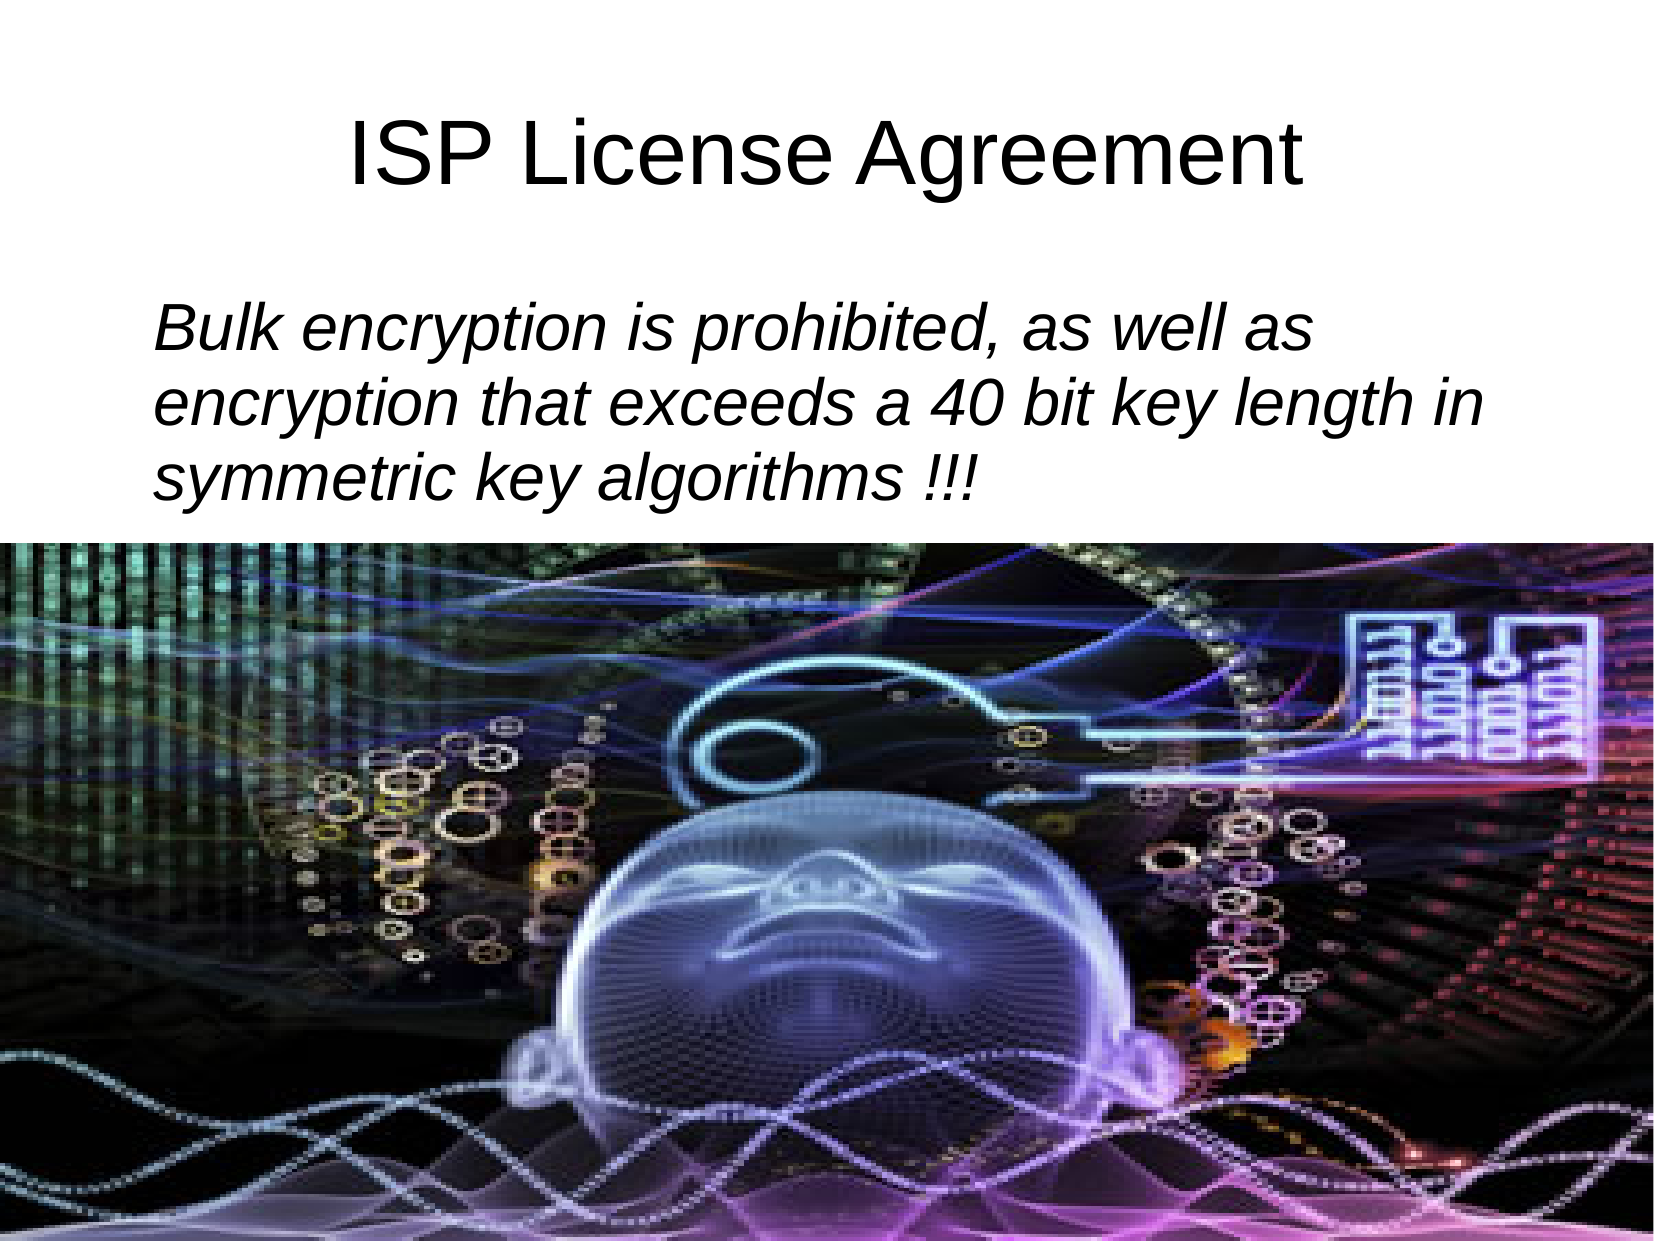

# ISP License Agreement
Bulk encryption is prohibited, as well as encryption that exceeds a 40 bit key length in symmetric key algorithms !!!